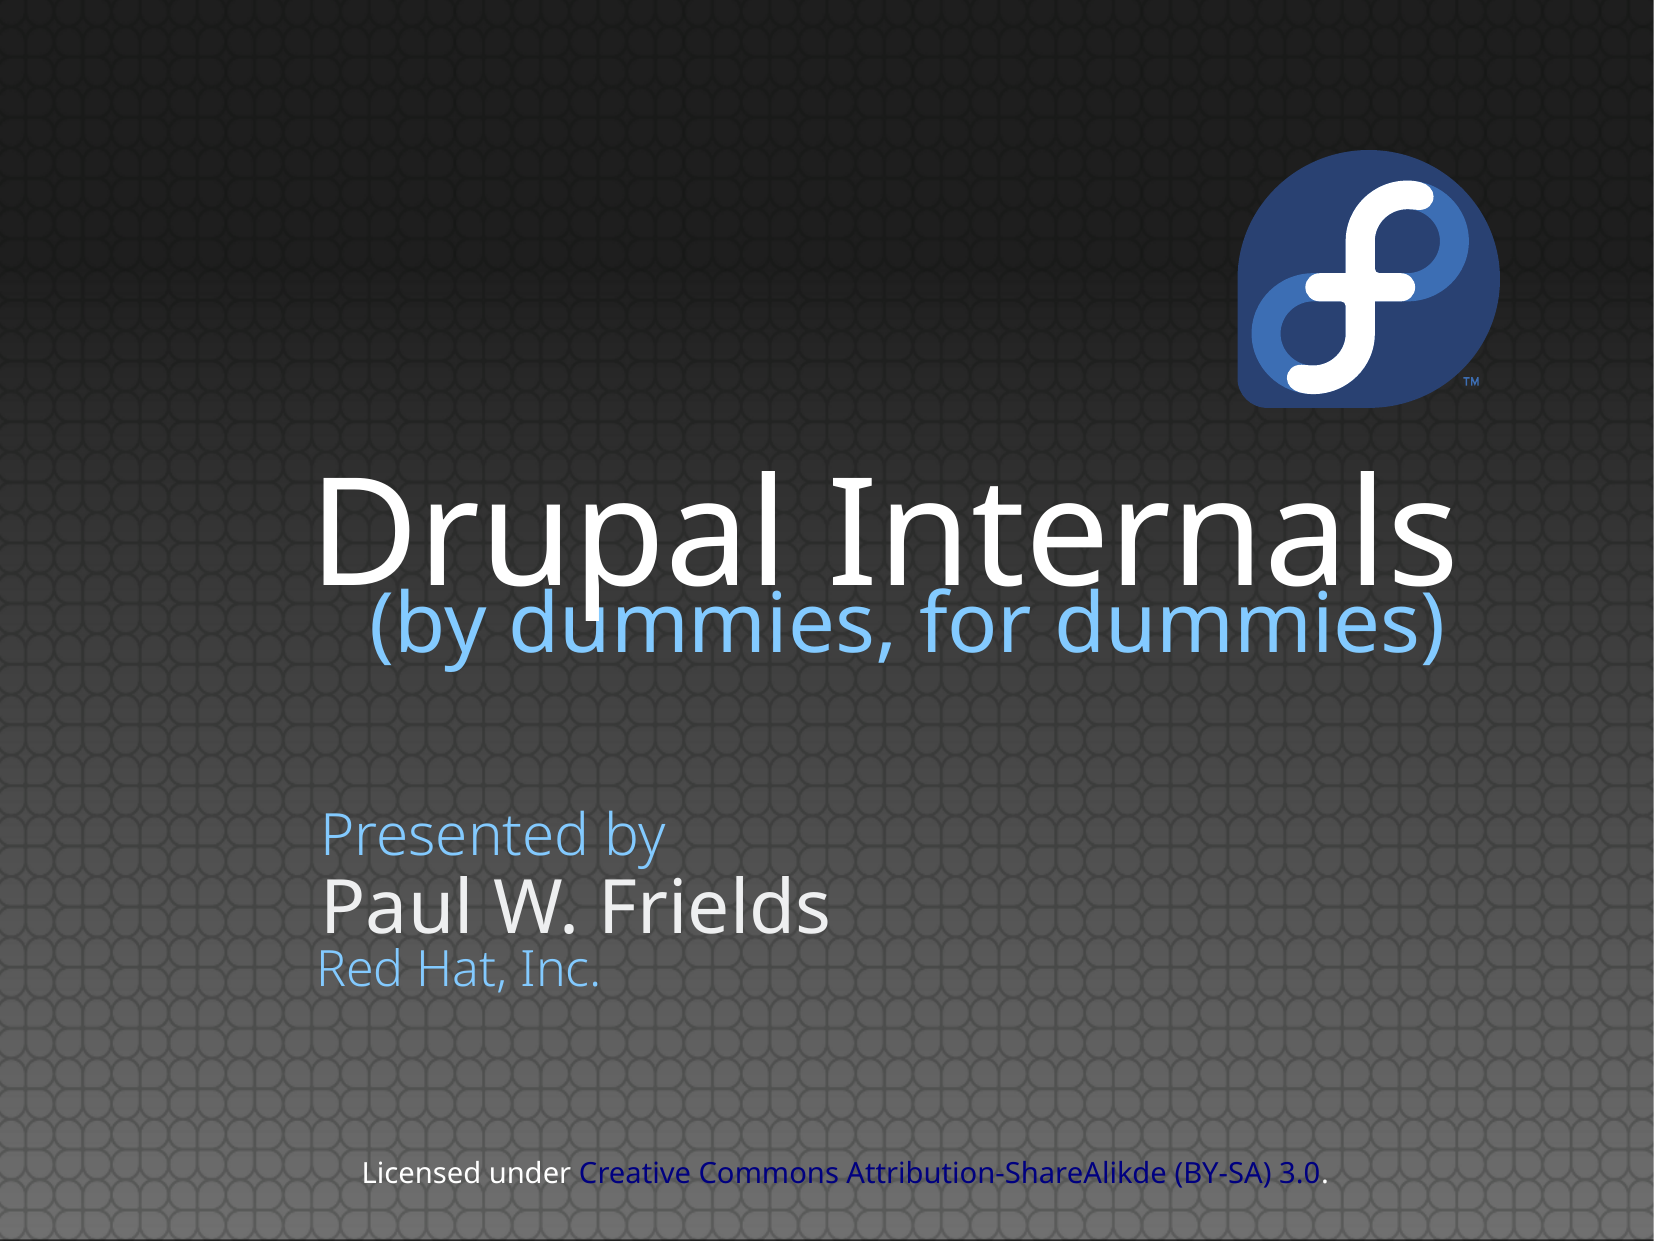

Drupal Internals
# (by dummies, for dummies)
Presented by
Paul W. Frields
Red Hat, Inc.
Licensed under Creative Commons Attribution-ShareAlikde (BY-SA) 3.0.